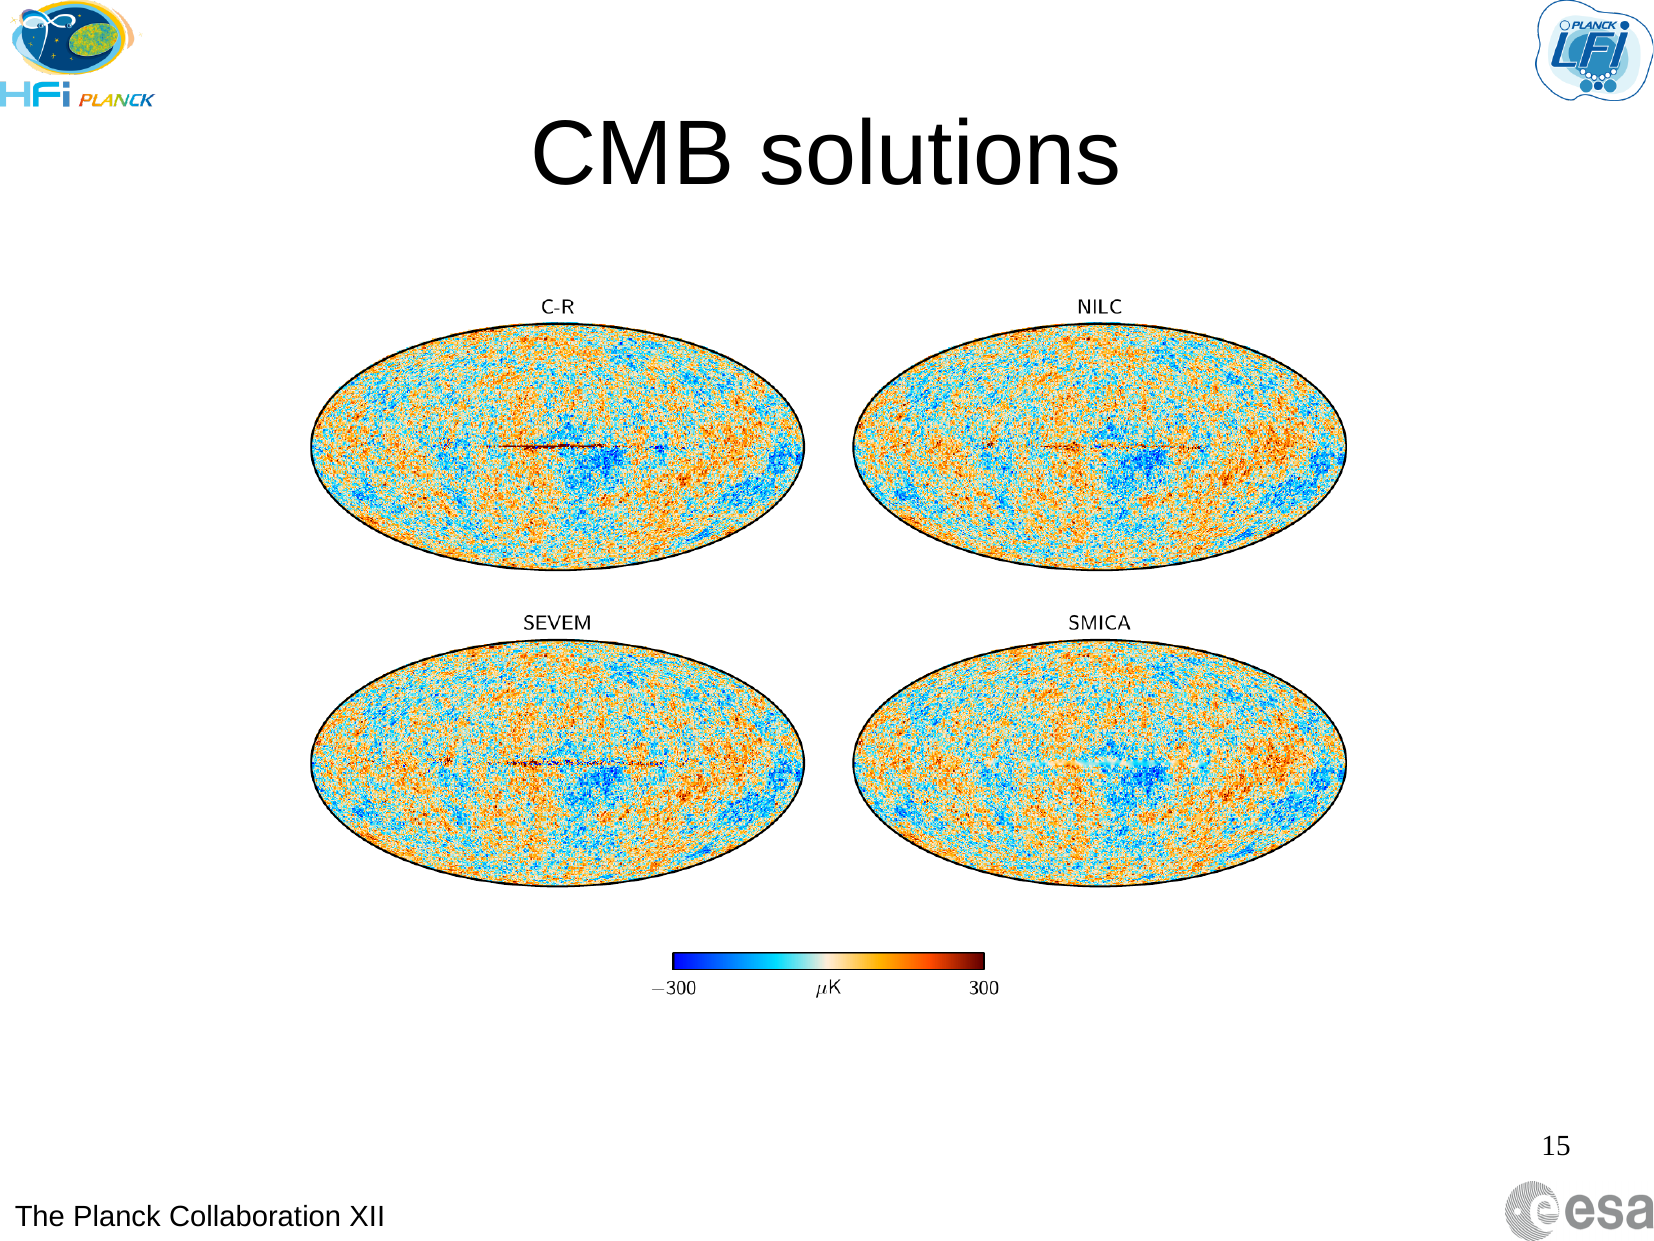

# CMB solutions
15
The Planck Collaboration XII